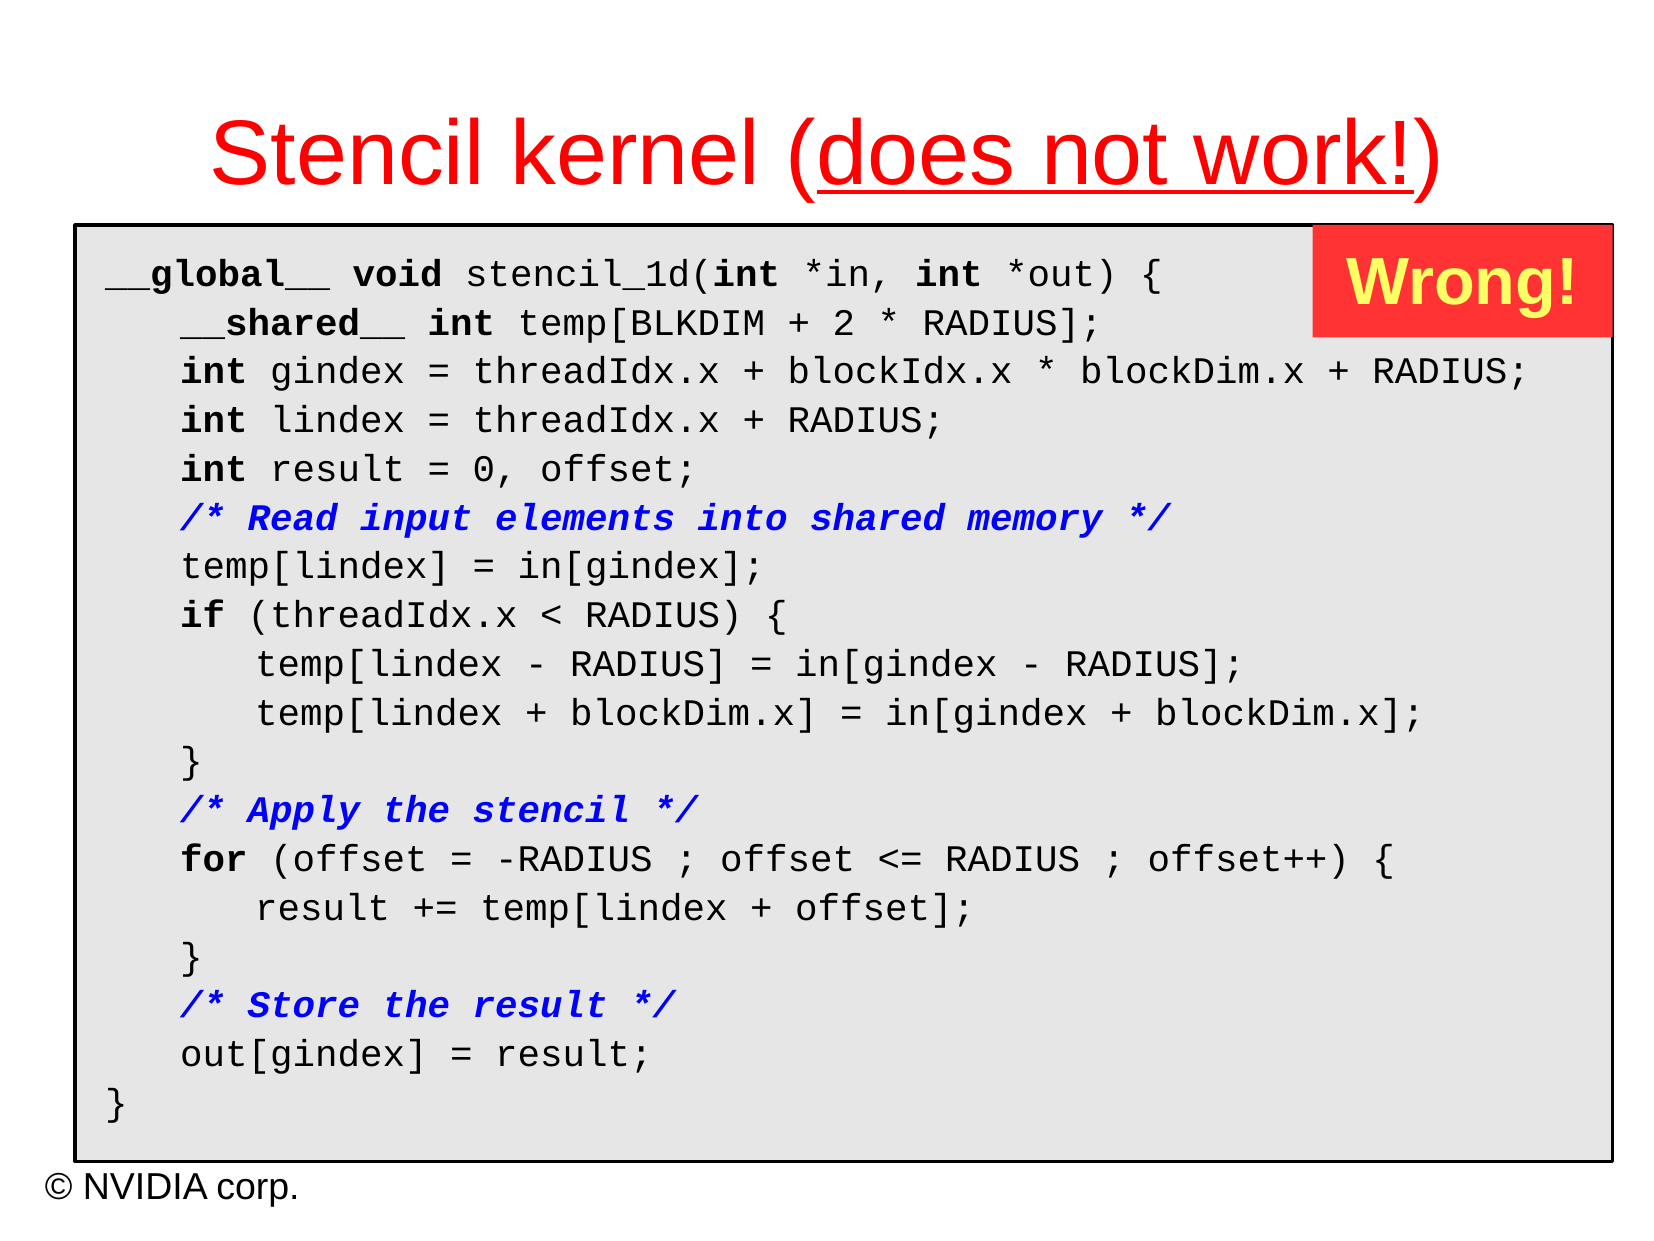

# Stencil kernel (does not work!)
__global__ void stencil_1d(int *in, int *out) {
	__shared__ int temp[BLKDIM + 2 * RADIUS];
	int gindex = threadIdx.x + blockIdx.x * blockDim.x + RADIUS;
	int lindex = threadIdx.x + RADIUS;
	int result = 0, offset;
	/* Read input elements into shared memory */
	temp[lindex] = in[gindex];
	if (threadIdx.x < RADIUS) {
		temp[lindex - RADIUS] = in[gindex - RADIUS];
		temp[lindex + blockDim.x] = in[gindex + blockDim.x];
	}
	/* Apply the stencil */
	for (offset = -RADIUS ; offset <= RADIUS ; offset++) {
		result += temp[lindex + offset];
	}
	/* Store the result */
	out[gindex] = result;
}
Wrong!
CUDA Programming
58
© NVIDIA corp.